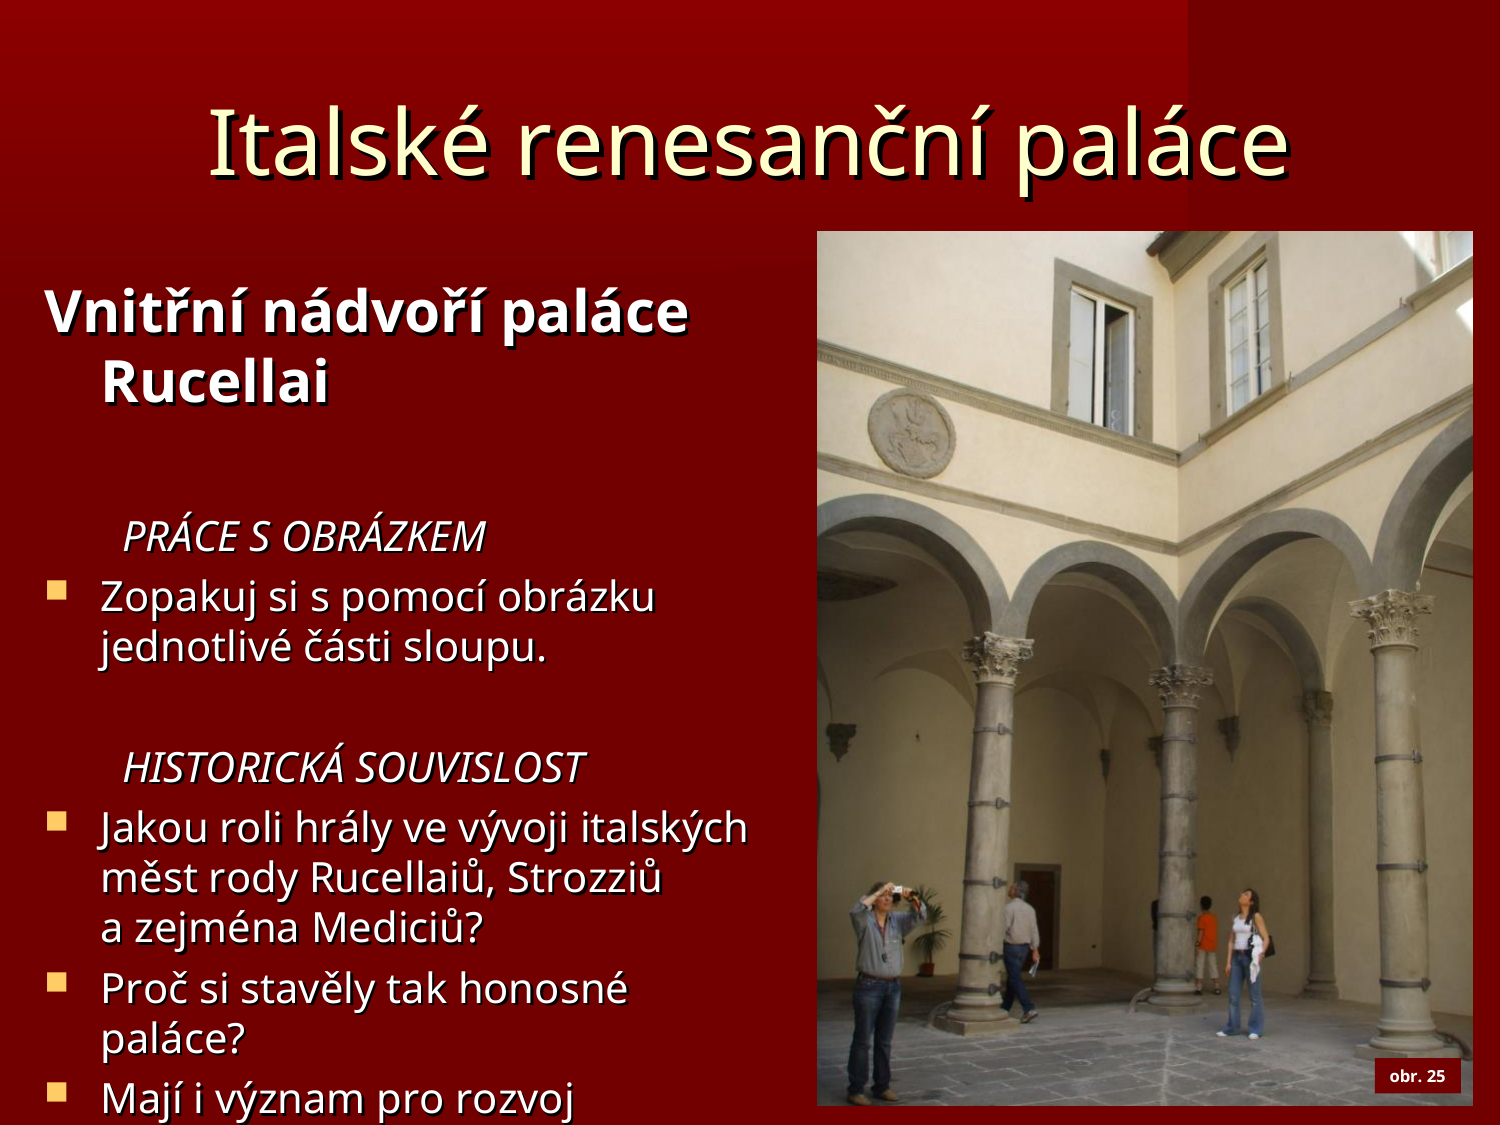

# Italské renesanční paláce
Vnitřní nádvoří paláce Rucellai
	 PRÁCE S OBRÁZKEM
Zopakuj si s pomocí obrázku jednotlivé části sloupu.
	 HISTORICKÁ SOUVISLOST
Jakou roli hrály ve vývoji italských měst rody Rucellaiů, Strozziů a zejména Mediciů?
Proč si stavěly tak honosné paláce?
Mají i význam pro rozvoj renesance?
obr. 25